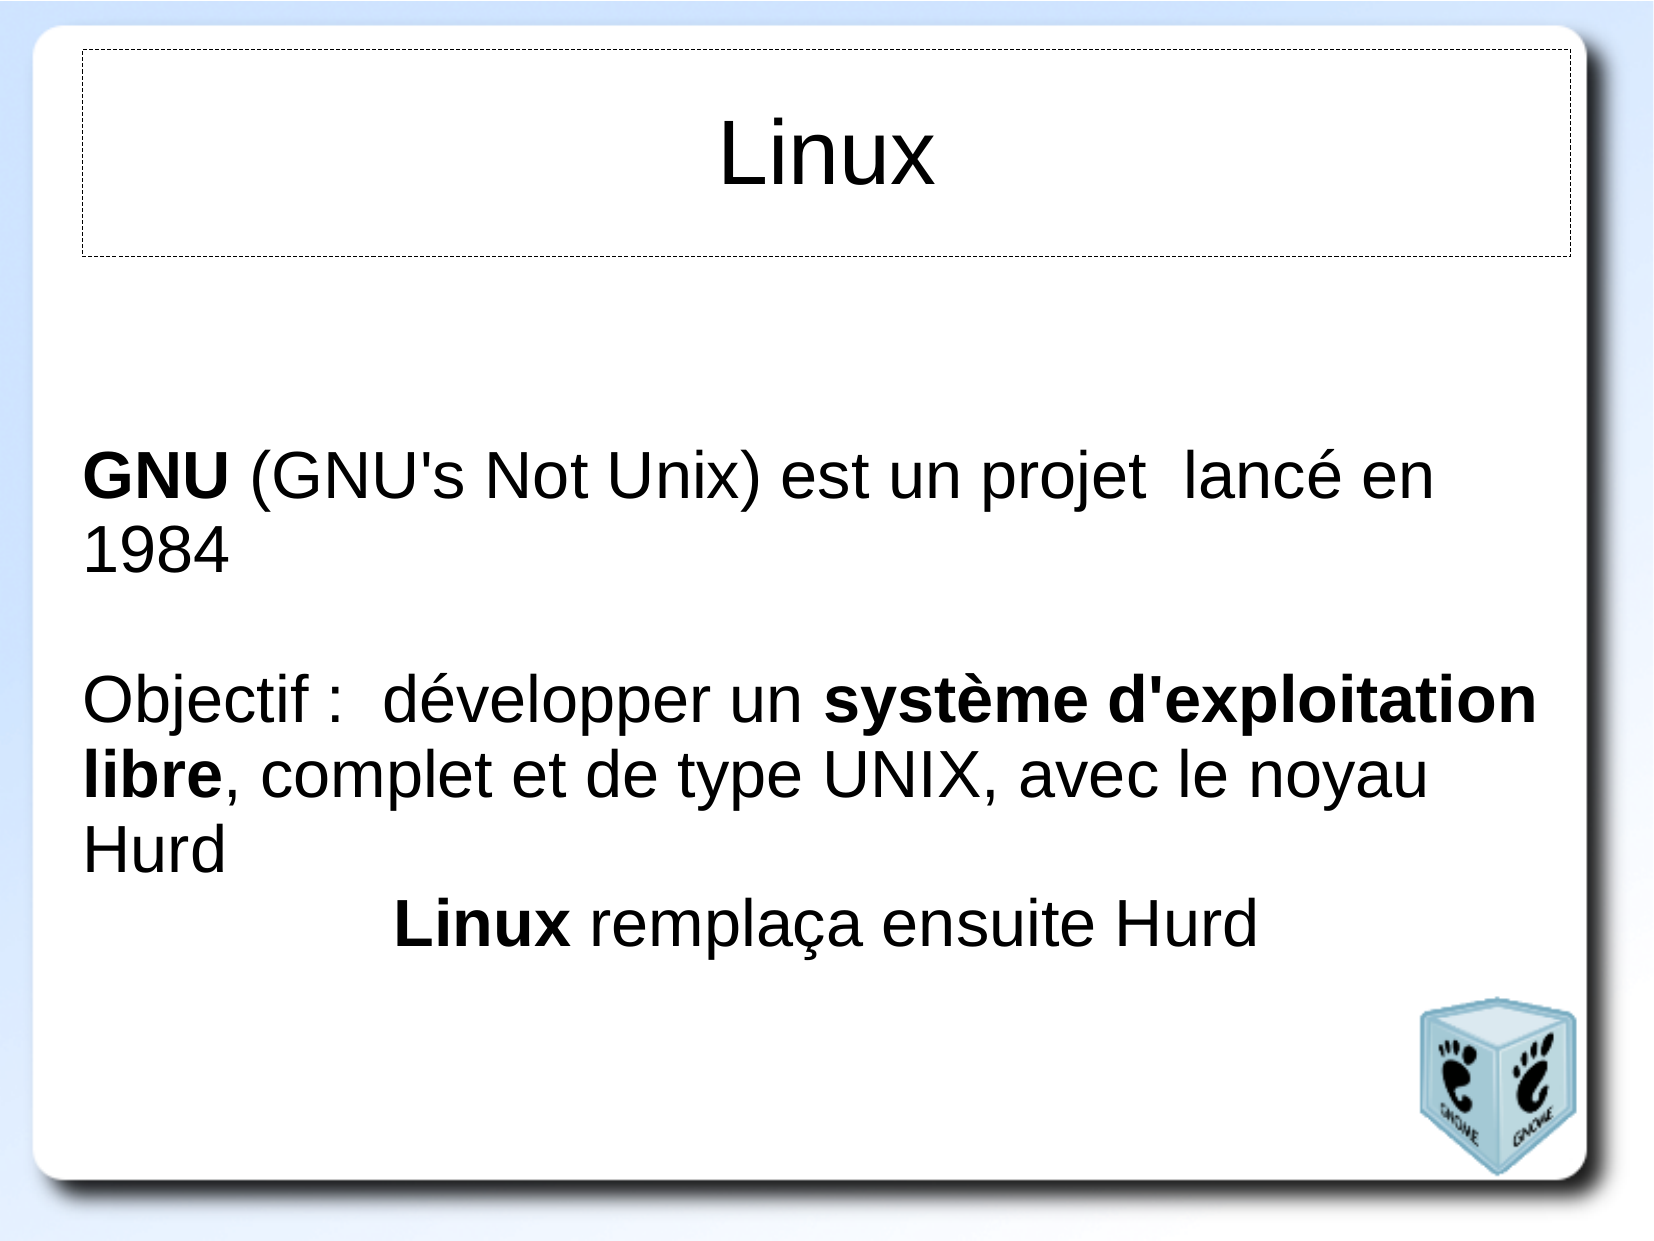

# Linux
GNU (GNU's Not Unix) est un projet lancé en 1984
Objectif : développer un système d'exploitation libre, complet et de type UNIX, avec le noyau Hurd
Linux remplaça ensuite Hurd